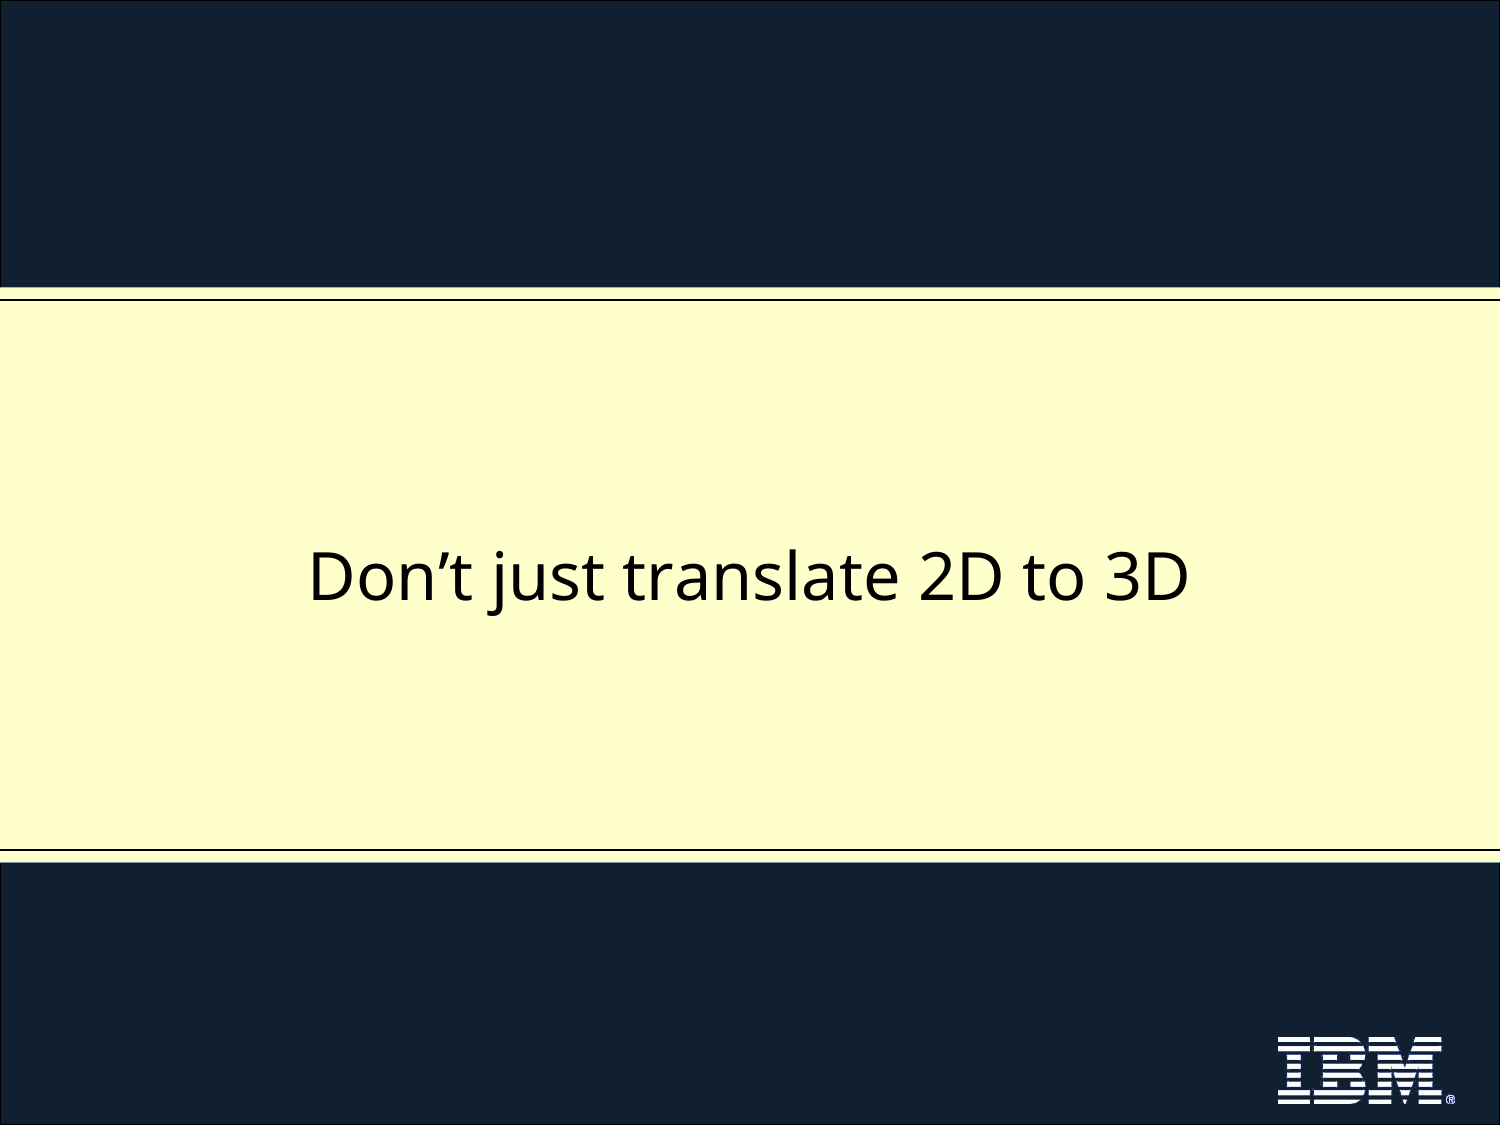

Don’t just translate 2D to 3D
# Characteristics of “open”